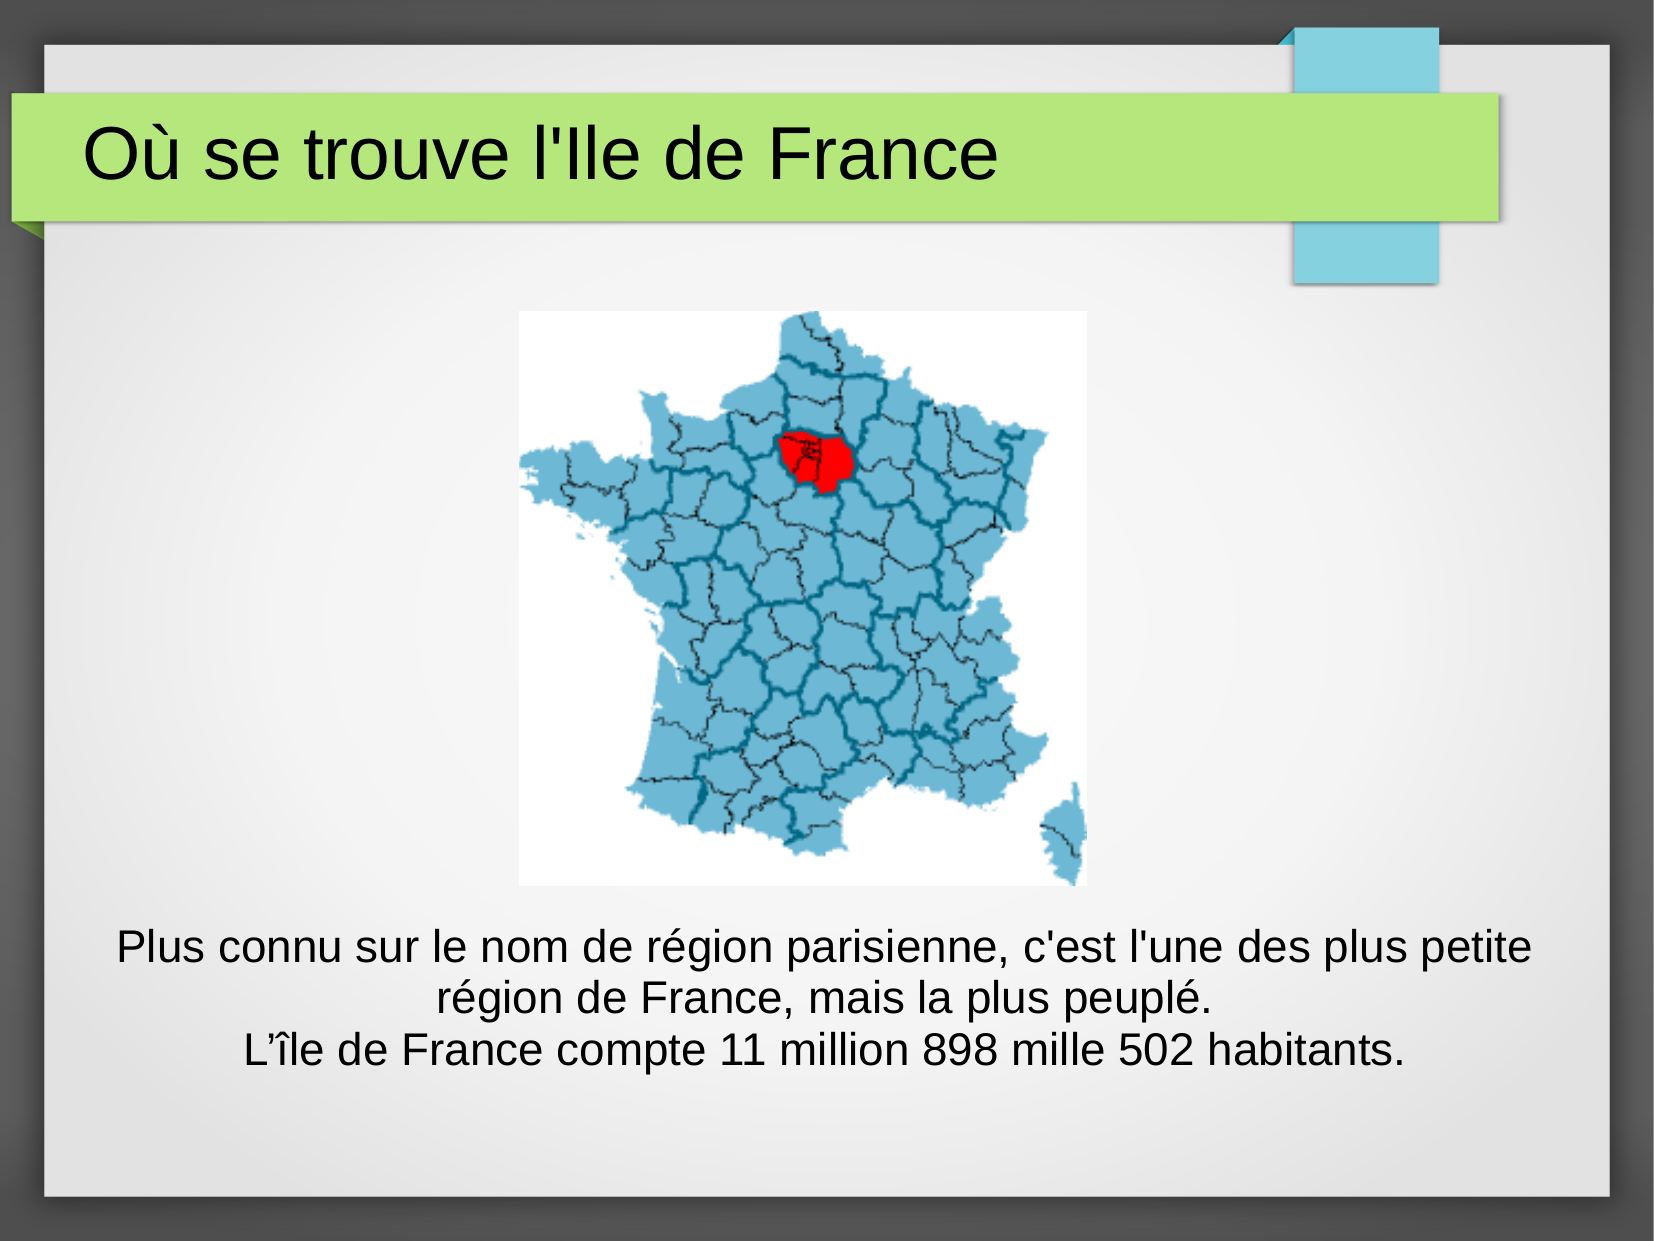

# Où se trouve l'Ile de France
Plus connu sur le nom de région parisienne, c'est l'une des plus petite région de France, mais la plus peuplé.
L’île de France compte 11 million 898 mille 502 habitants.